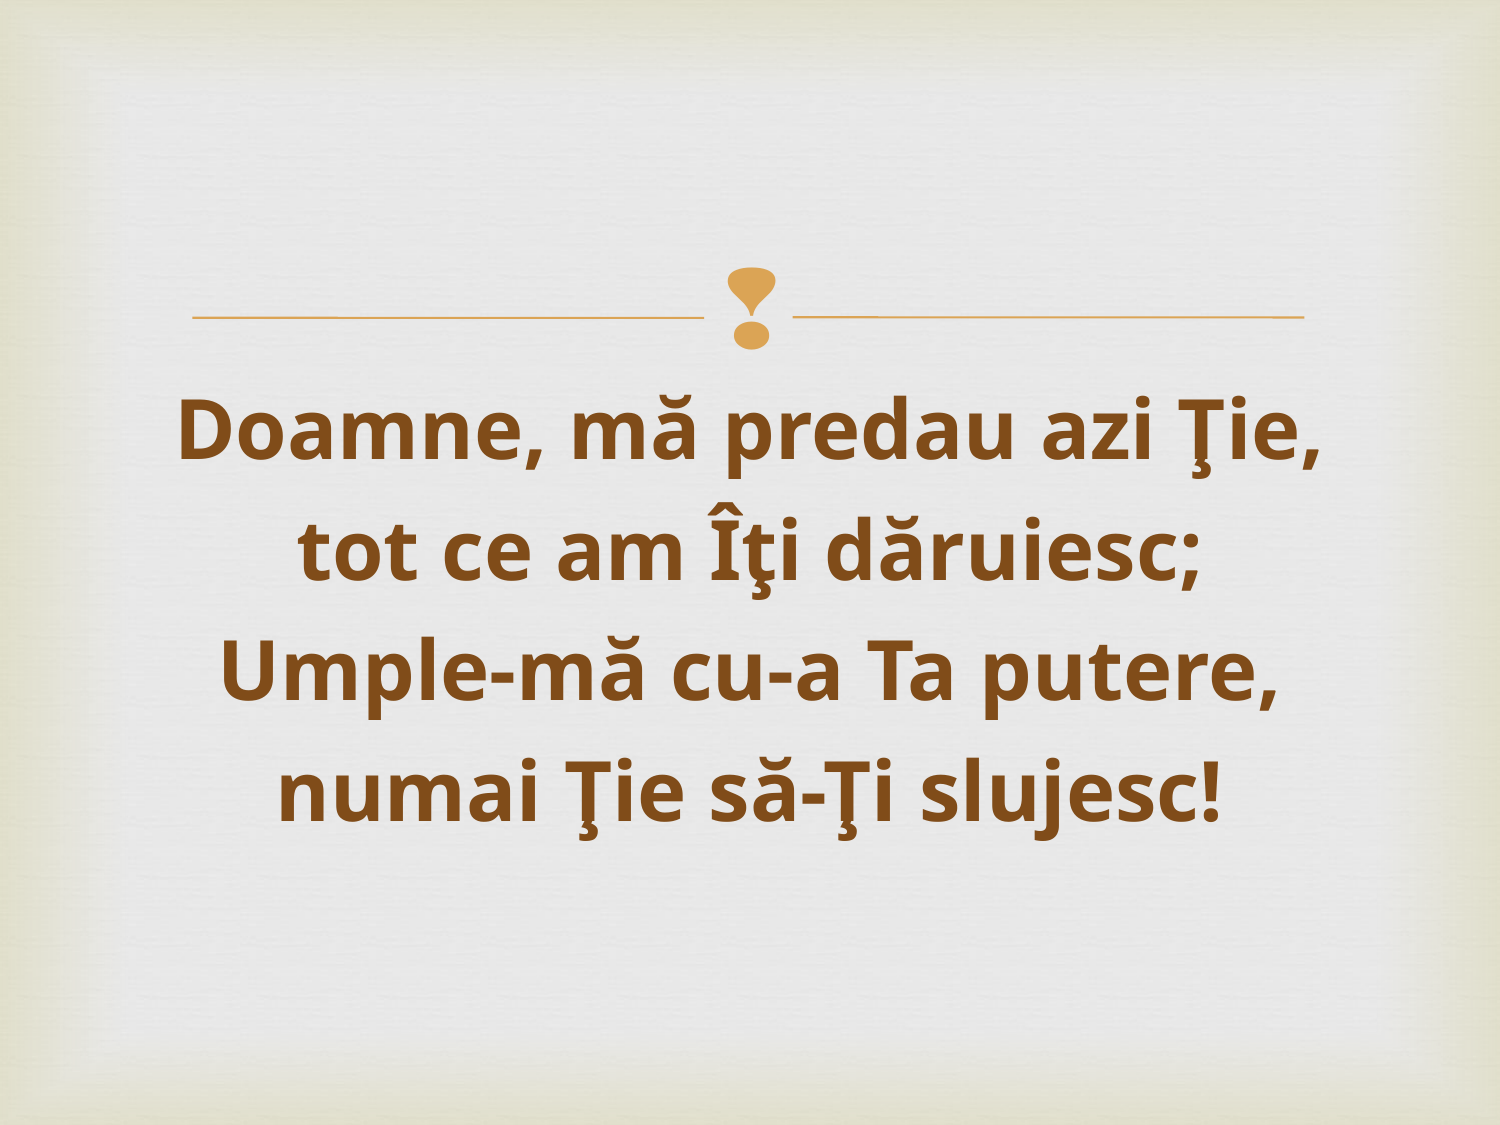

# Doamne, mă predau azi Ţie,
tot ce am Îţi dăruiesc;
Umple-mă cu-a Ta putere,
numai Ţie să-Ţi slujesc!